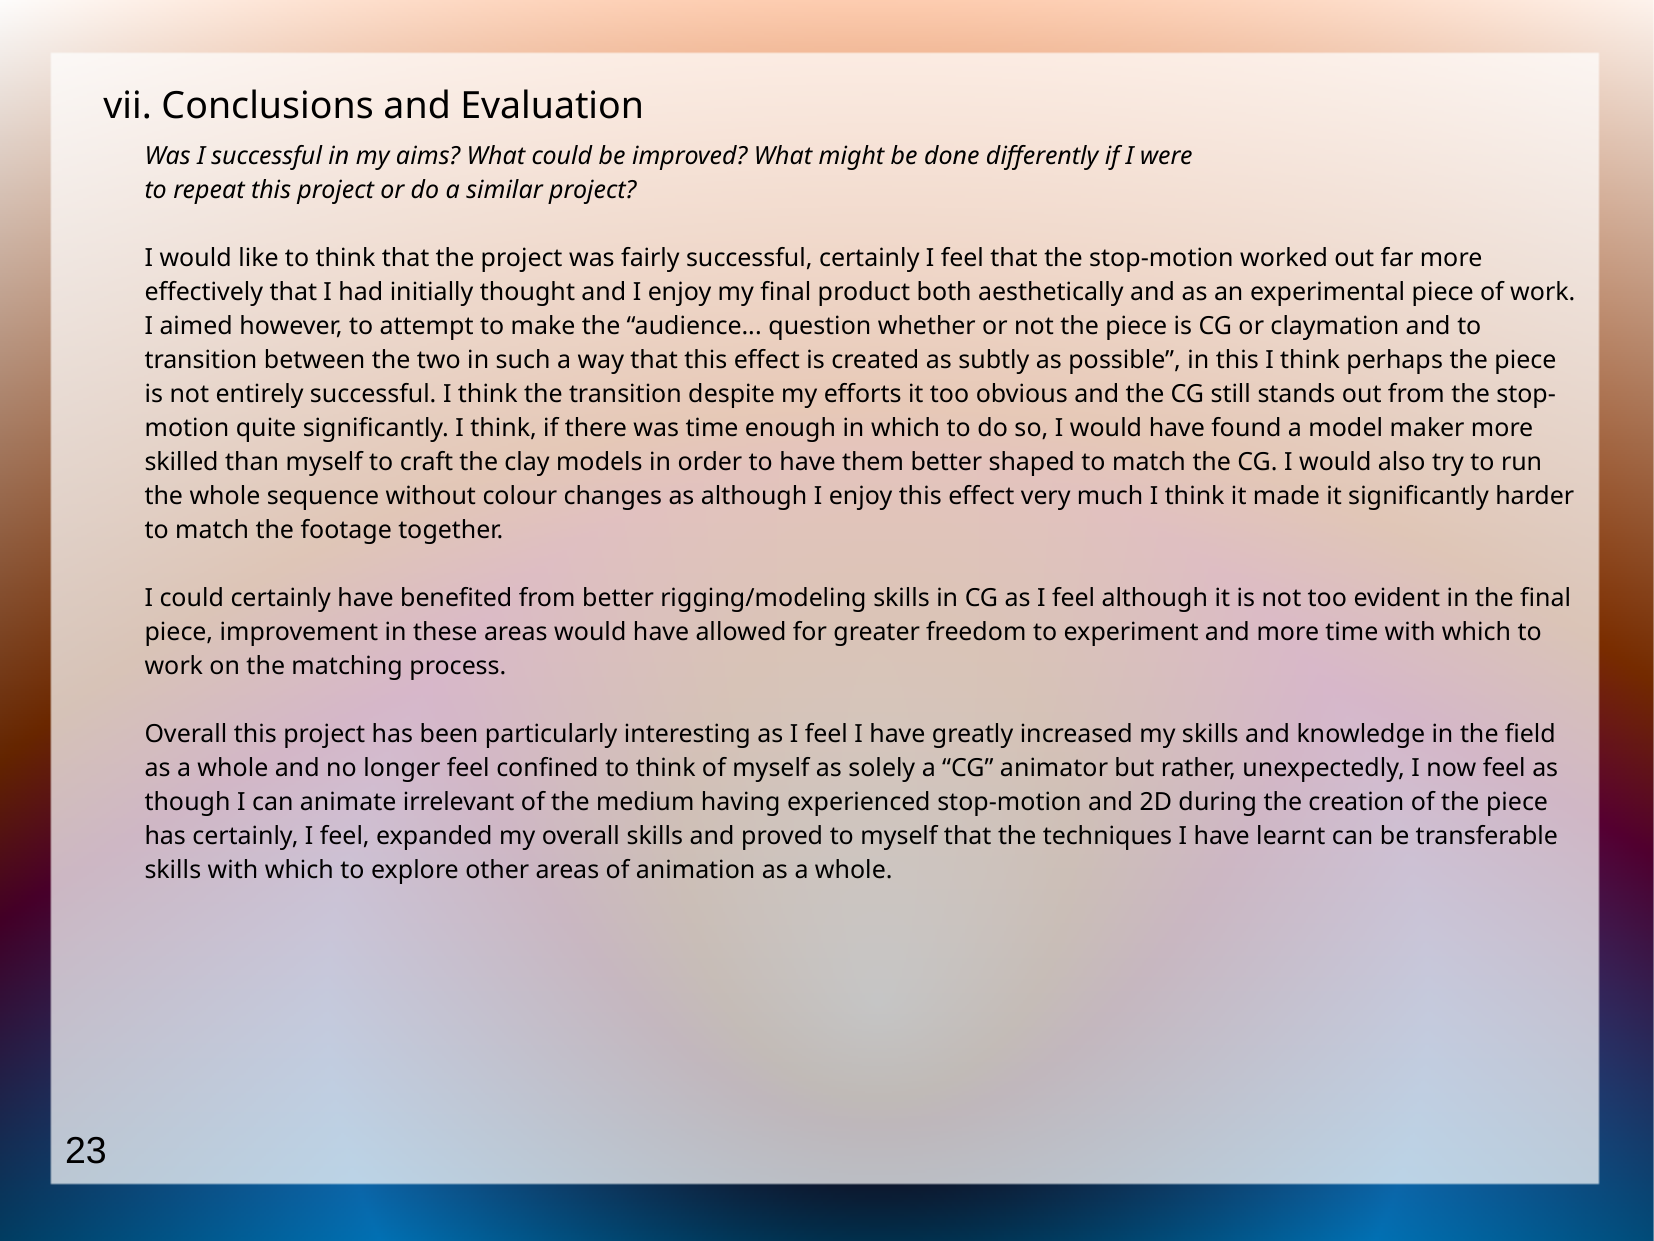

Was I successful in my aims? What could be improved? What might be done differently if I were
to repeat this project or do a similar project?
I would like to think that the project was fairly successful, certainly I feel that the stop-motion worked out far more effectively that I had initially thought and I enjoy my final product both aesthetically and as an experimental piece of work.
I aimed however, to attempt to make the “audience... question whether or not the piece is CG or claymation and to transition between the two in such a way that this effect is created as subtly as possible”, in this I think perhaps the piece is not entirely successful. I think the transition despite my efforts it too obvious and the CG still stands out from the stop-motion quite significantly. I think, if there was time enough in which to do so, I would have found a model maker more skilled than myself to craft the clay models in order to have them better shaped to match the CG. I would also try to run the whole sequence without colour changes as although I enjoy this effect very much I think it made it significantly harder to match the footage together.
I could certainly have benefited from better rigging/modeling skills in CG as I feel although it is not too evident in the final piece, improvement in these areas would have allowed for greater freedom to experiment and more time with which to work on the matching process.
Overall this project has been particularly interesting as I feel I have greatly increased my skills and knowledge in the field as a whole and no longer feel confined to think of myself as solely a “CG” animator but rather, unexpectedly, I now feel as though I can animate irrelevant of the medium having experienced stop-motion and 2D during the creation of the piece has certainly, I feel, expanded my overall skills and proved to myself that the techniques I have learnt can be transferable skills with which to explore other areas of animation as a whole.
vii. Conclusions and Evaluation